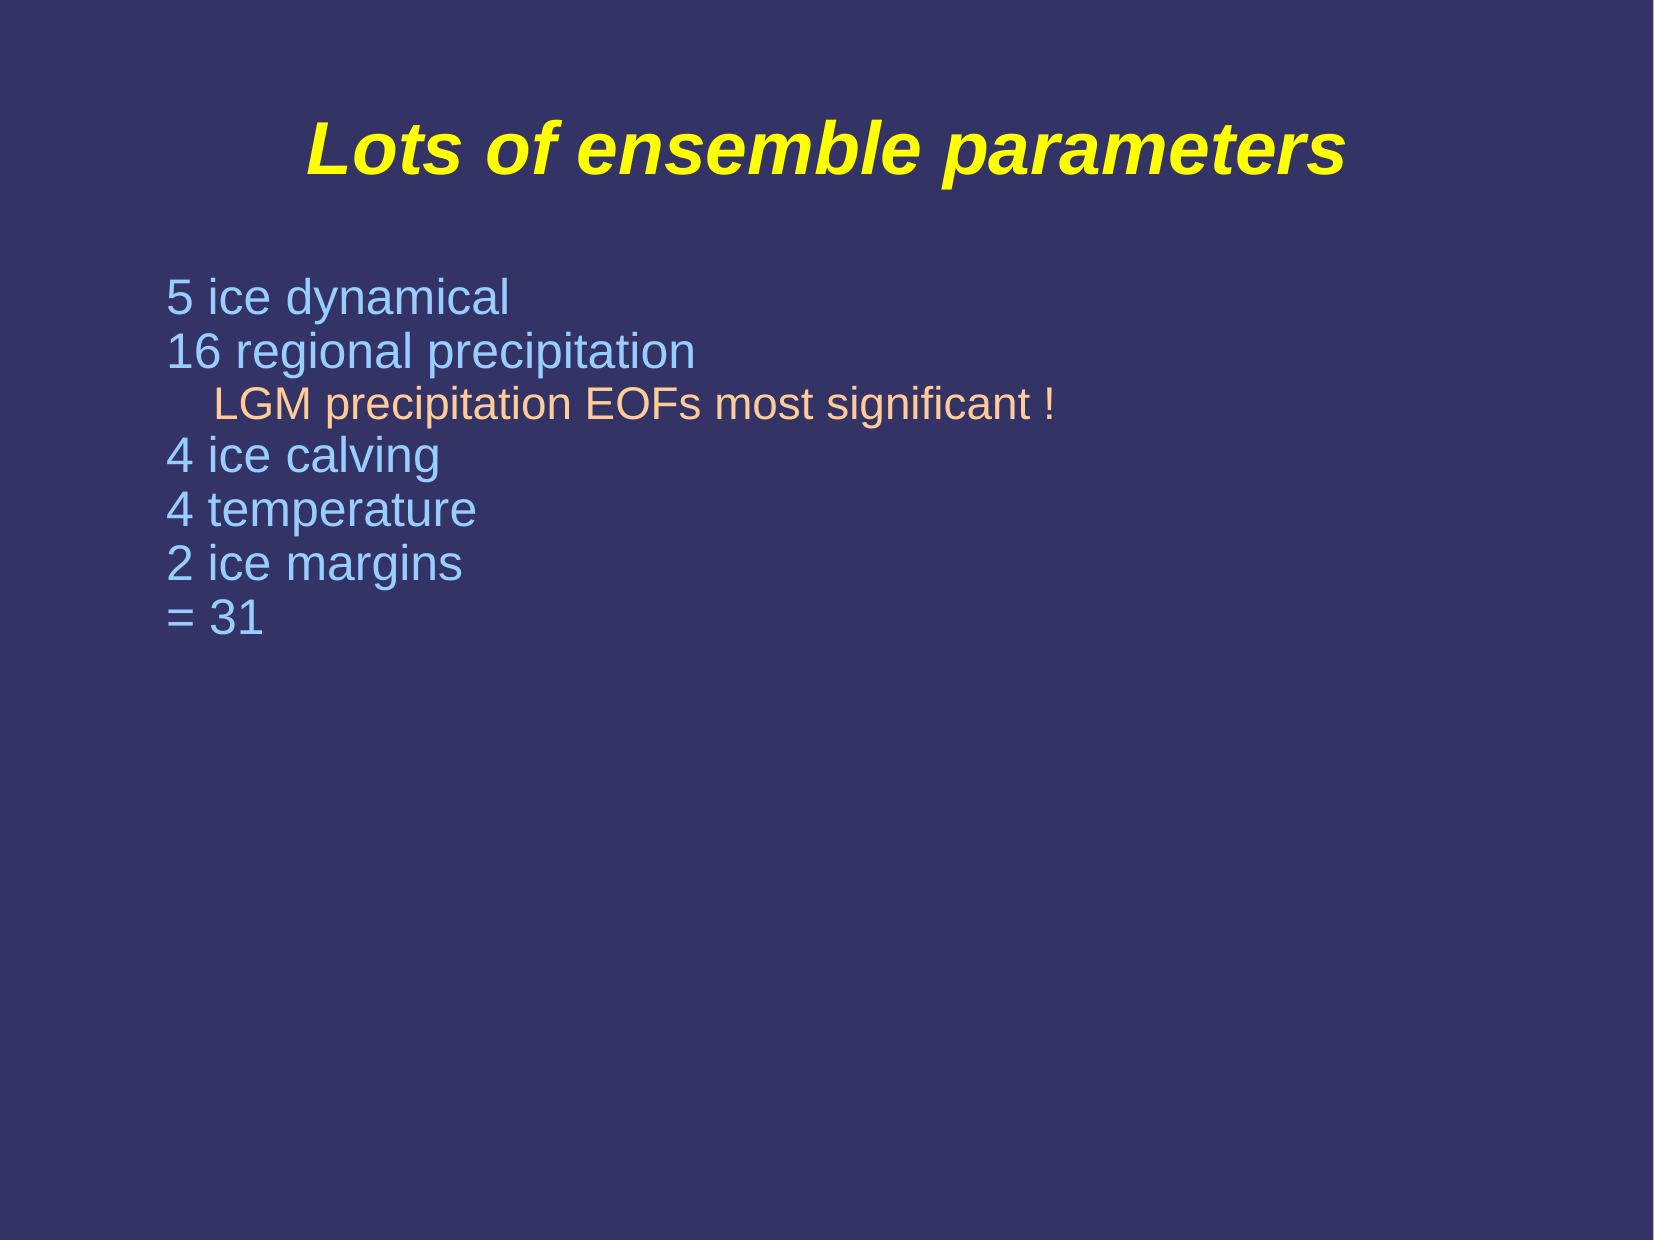

# Lots of ensemble parameters
5 ice dynamical
16 regional precipitation
LGM precipitation EOFs most significant !
4 ice calving
4 temperature
2 ice margins
= 31